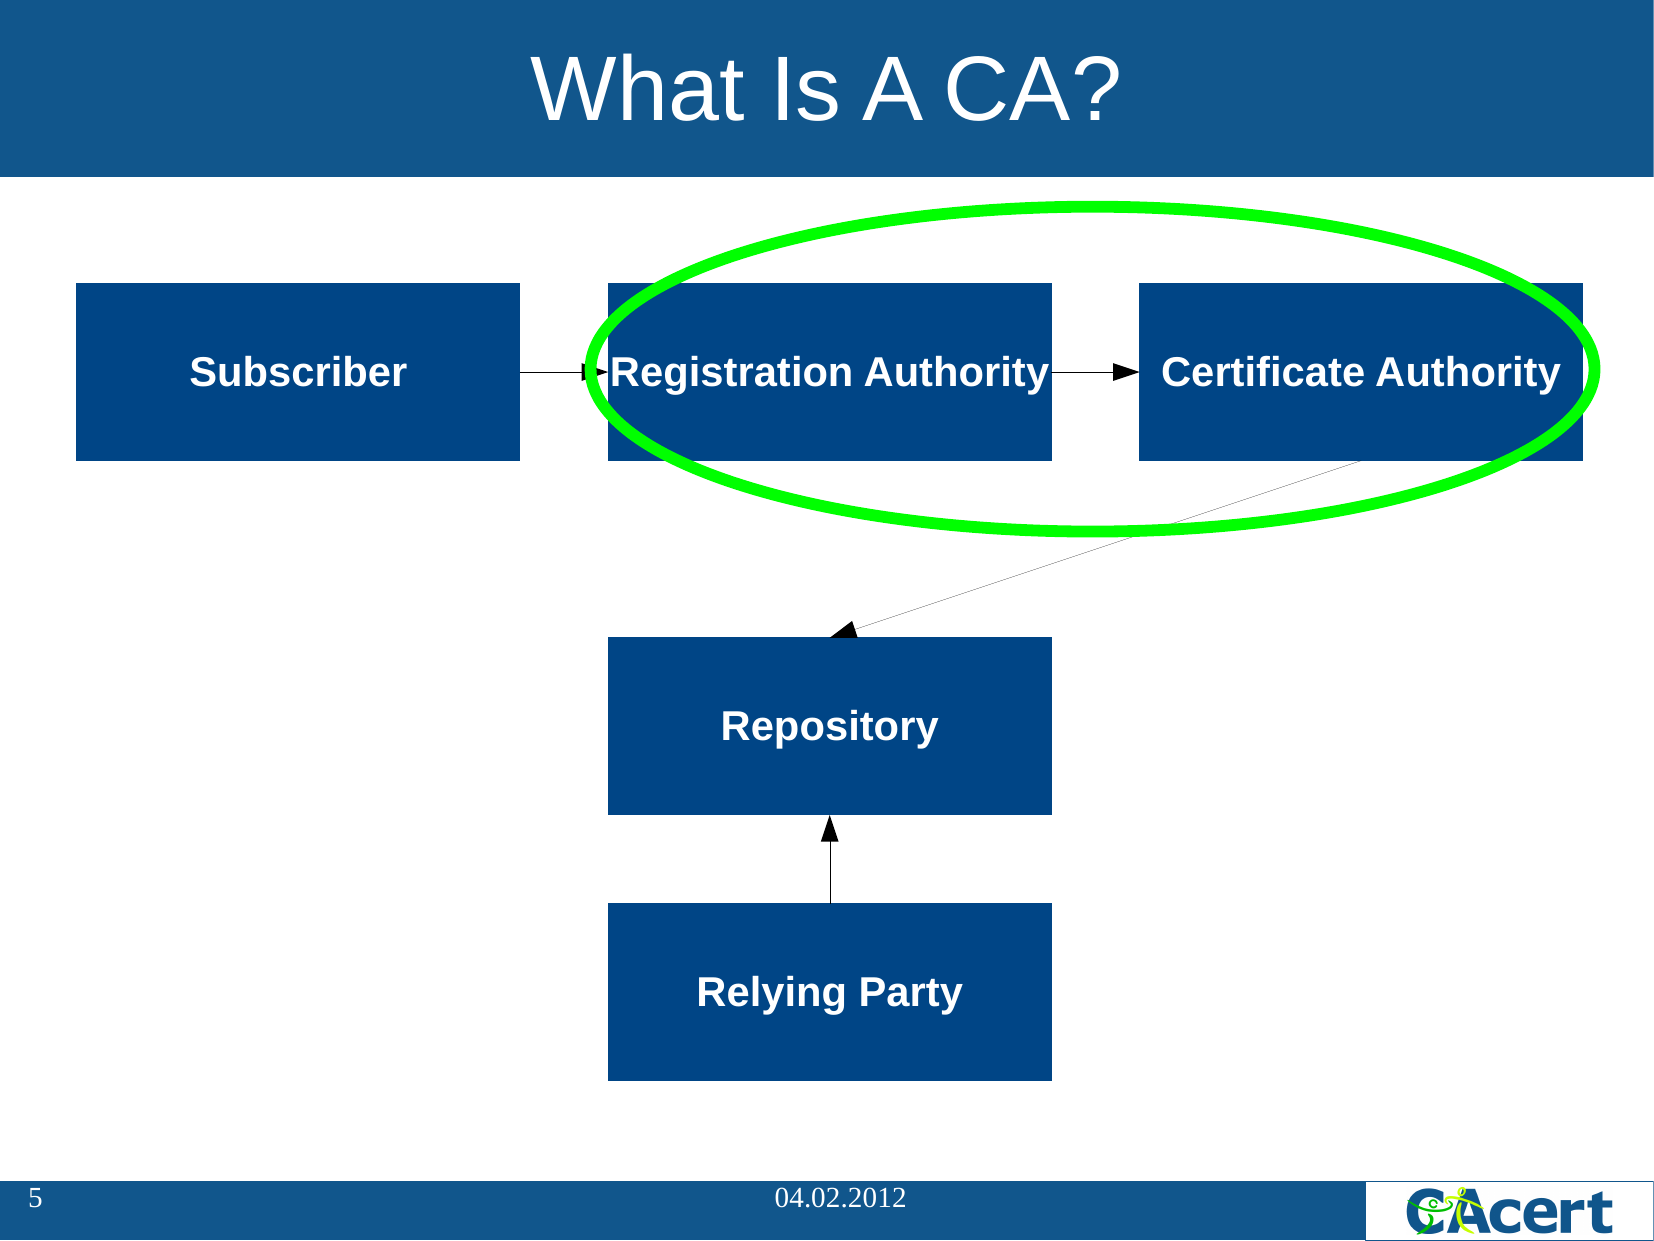

# What Is A CA?
Subscriber
Registration Authority
Certificate Authority
Repository
Relying Party
5
04.02.2012